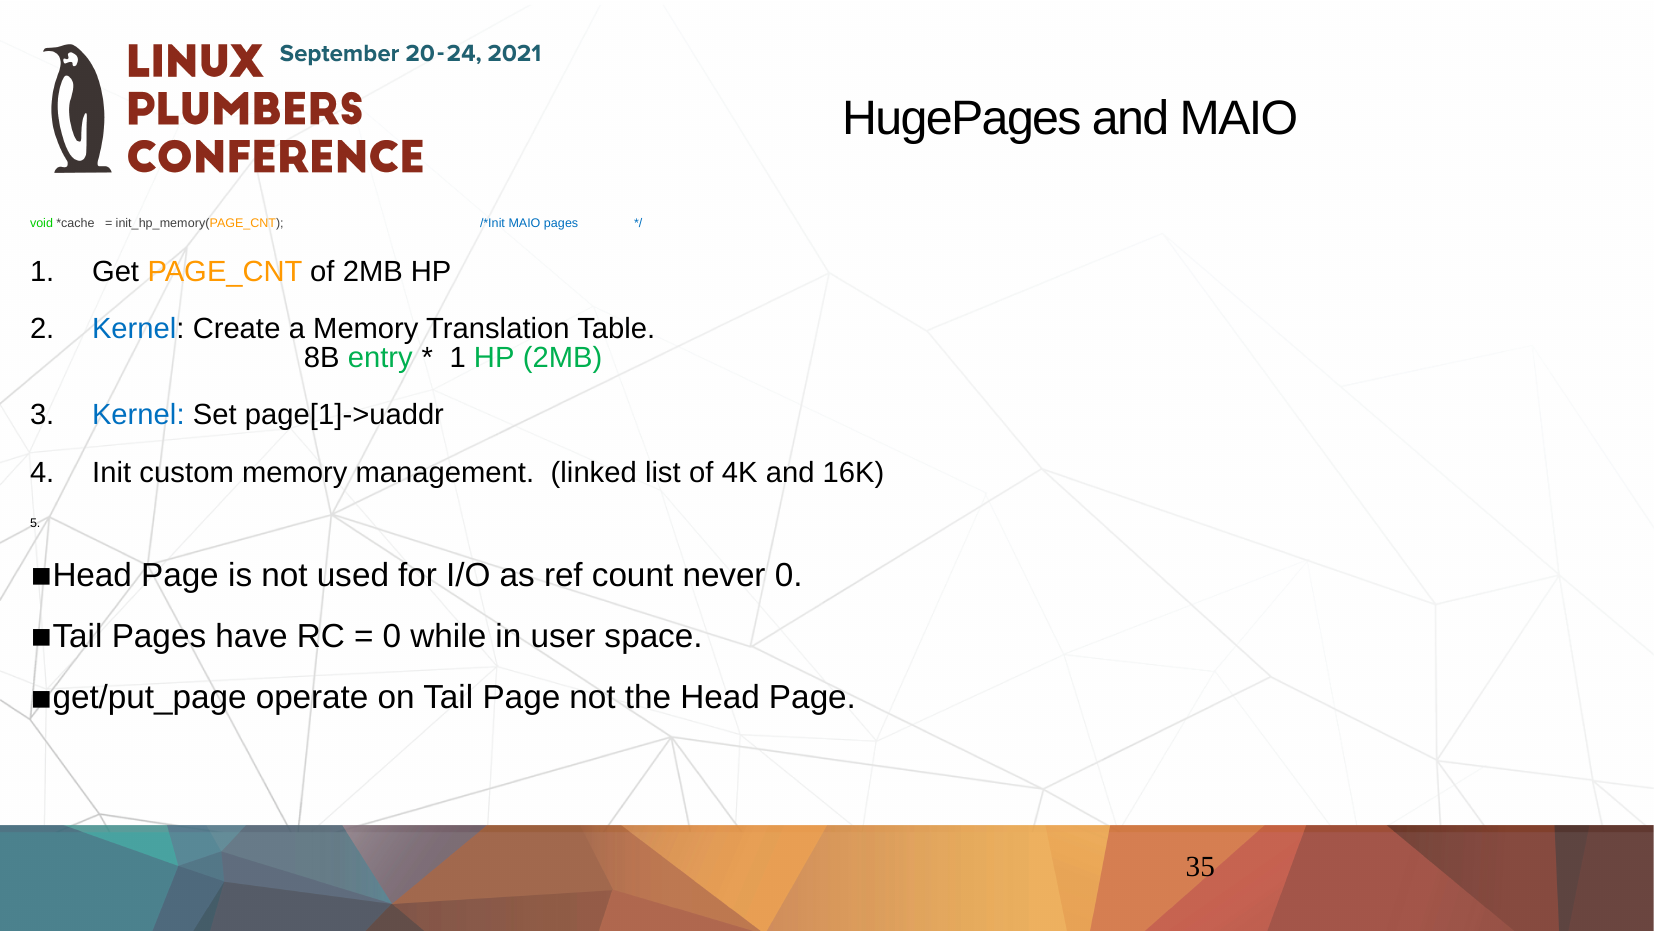

# HugePages and MAIO
void *cache 	= init_hp_memory(PAGE_CNT);			/*Init MAIO pages */
Get PAGE_CNT of 2MB HP
Kernel: Create a Memory Translation Table.
		8B entry * 1 HP (2MB)
Kernel: Set page[1]->uaddr
Init custom memory management. (linked list of 4K and 16K)
Head Page is not used for I/O as ref count never 0.
Tail Pages have RC = 0 while in user space.
get/put_page operate on Tail Page not the Head Page.